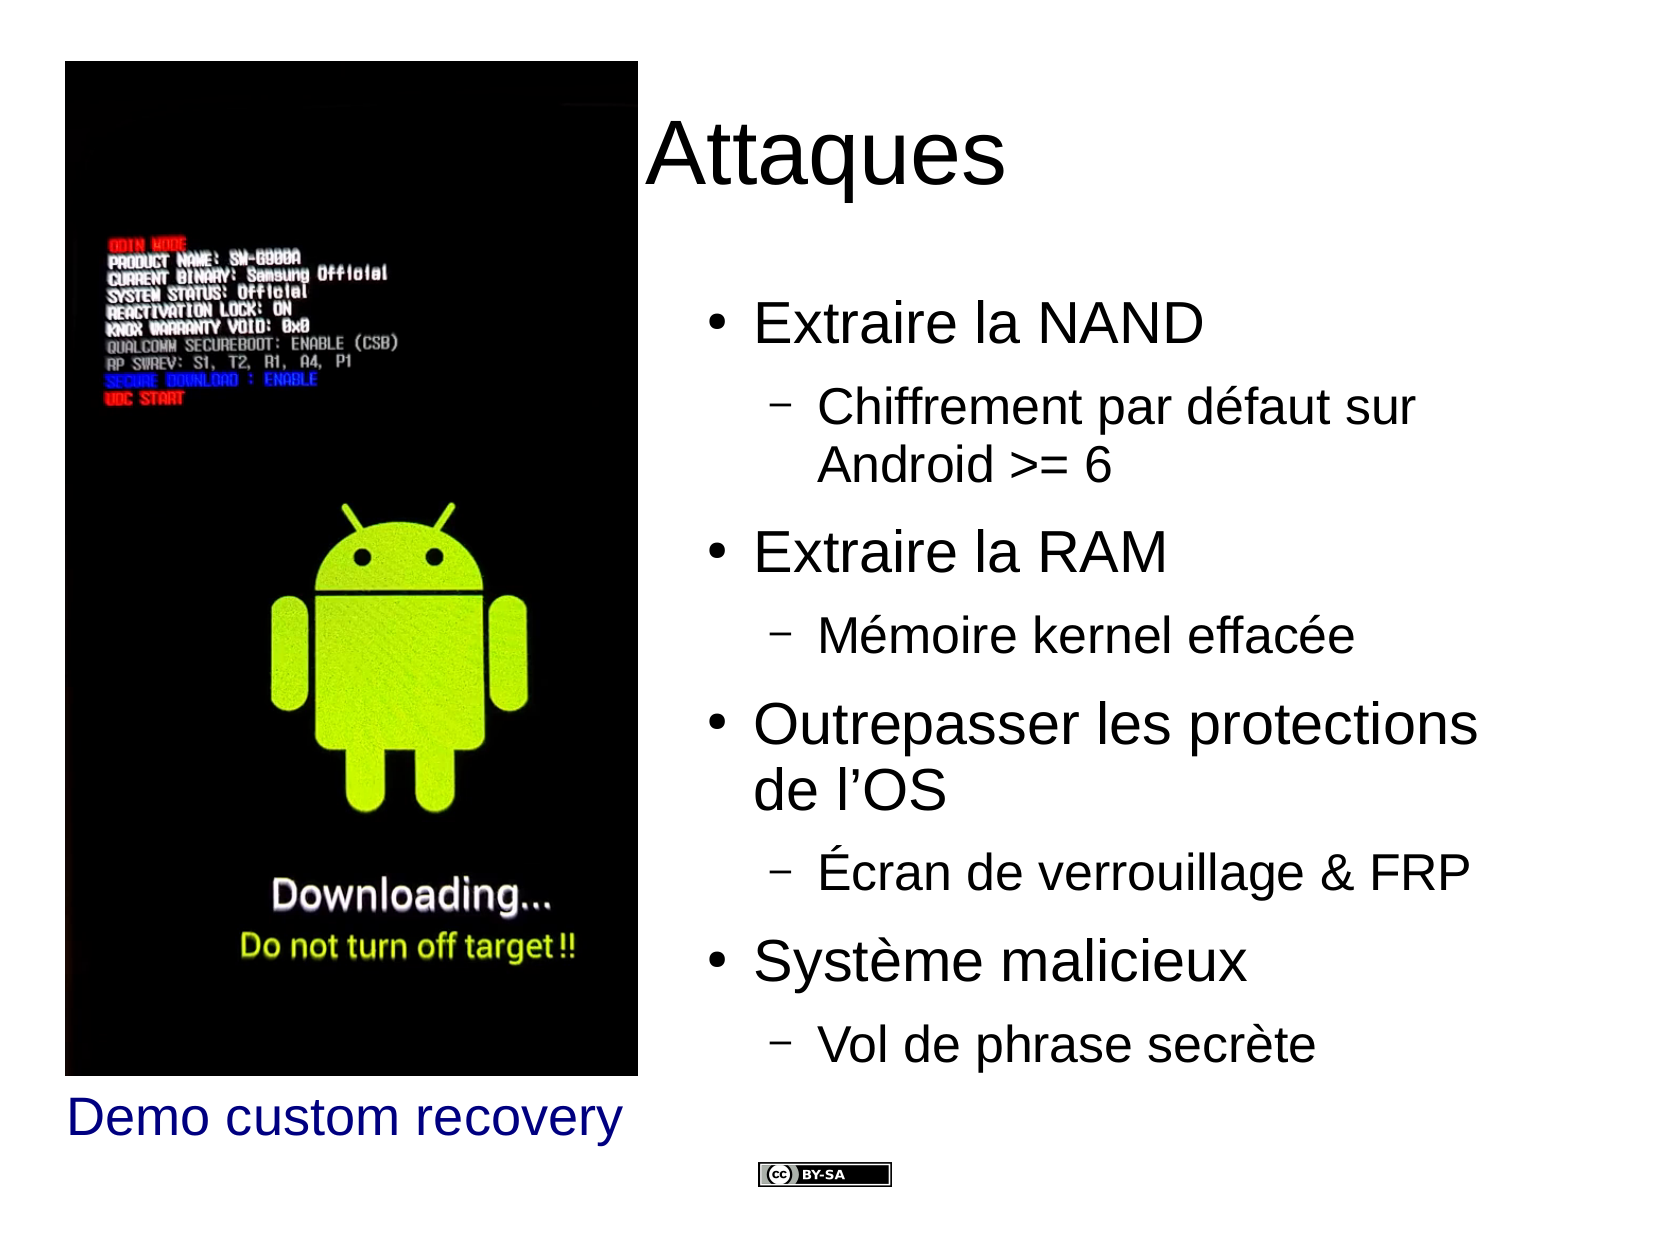

# Attaques
Extraire la NAND
Chiffrement par défaut sur Android >= 6
Extraire la RAM
Mémoire kernel effacée
Outrepasser les protections de l’OS
Écran de verrouillage & FRP
Système malicieux
Vol de phrase secrète
Demo custom recovery